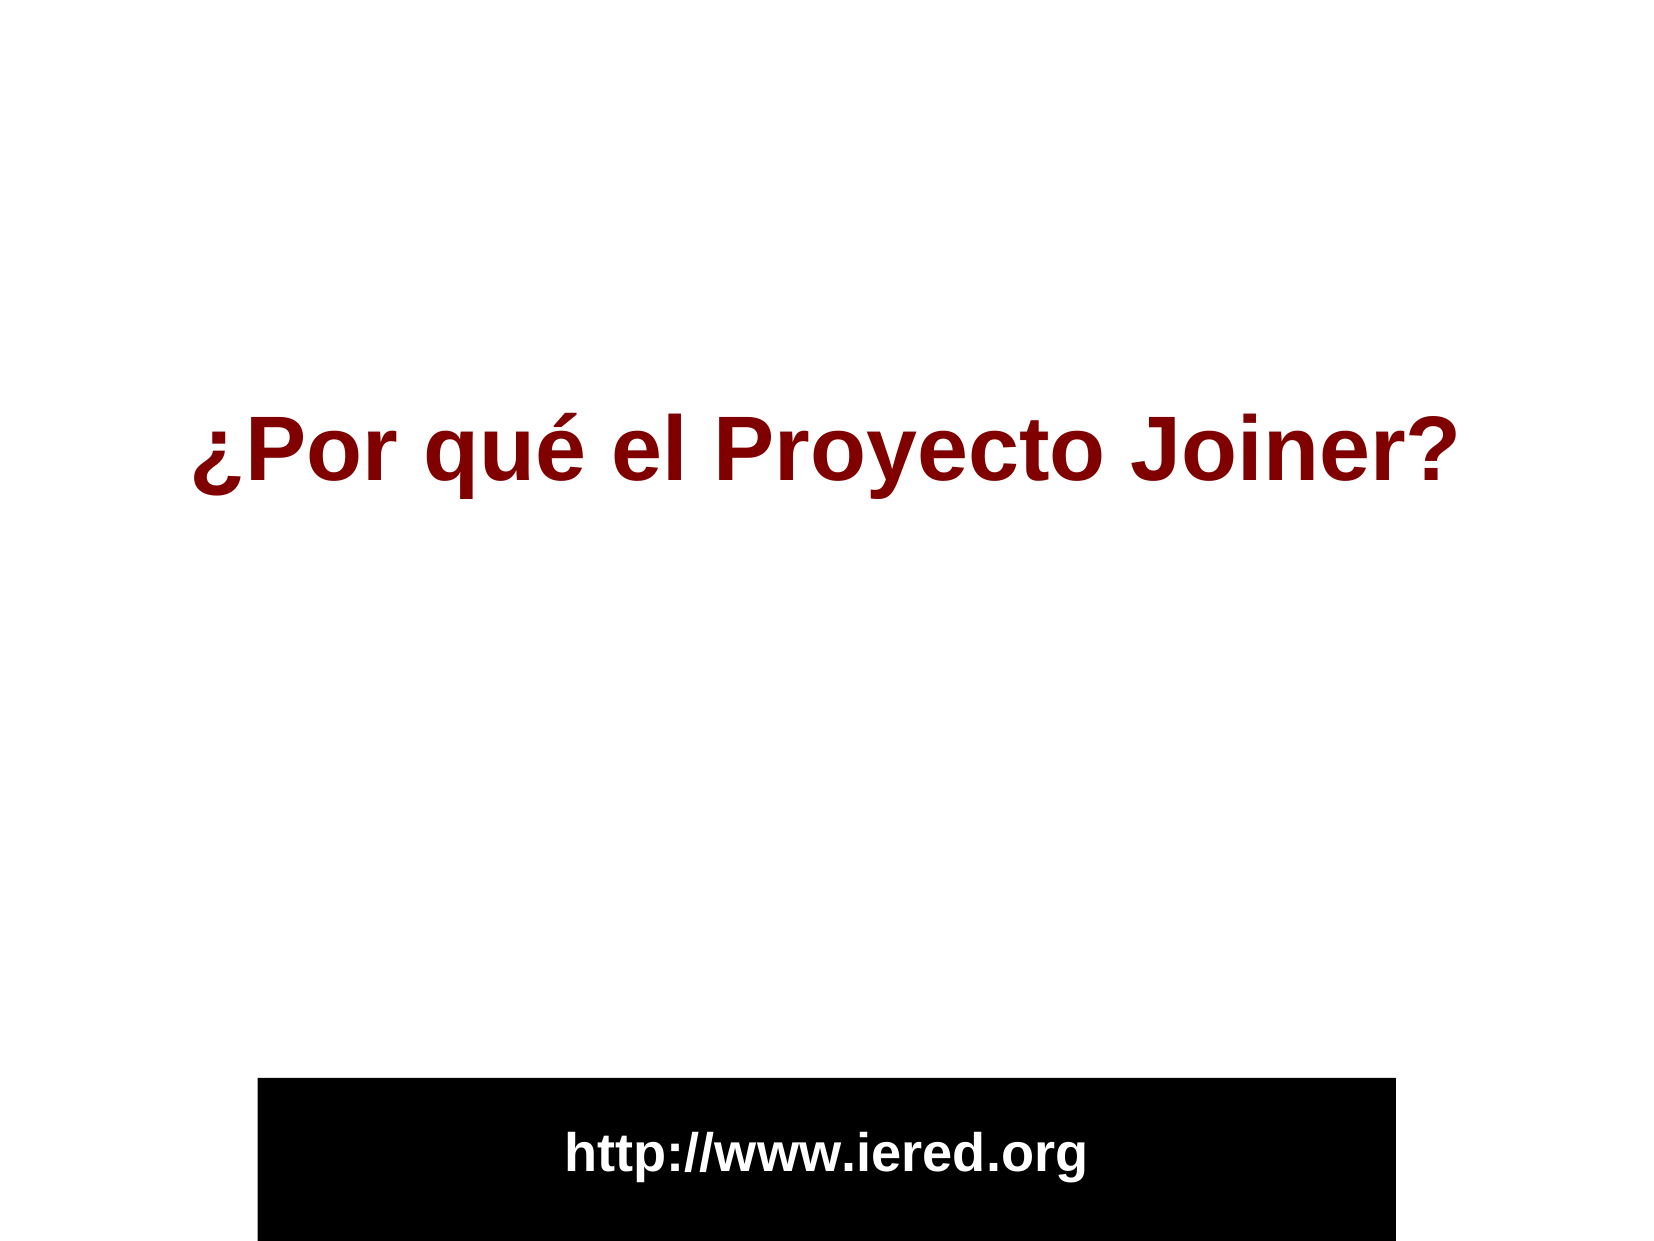

# ¿Por qué el Proyecto Joiner?
http://www.iered.org